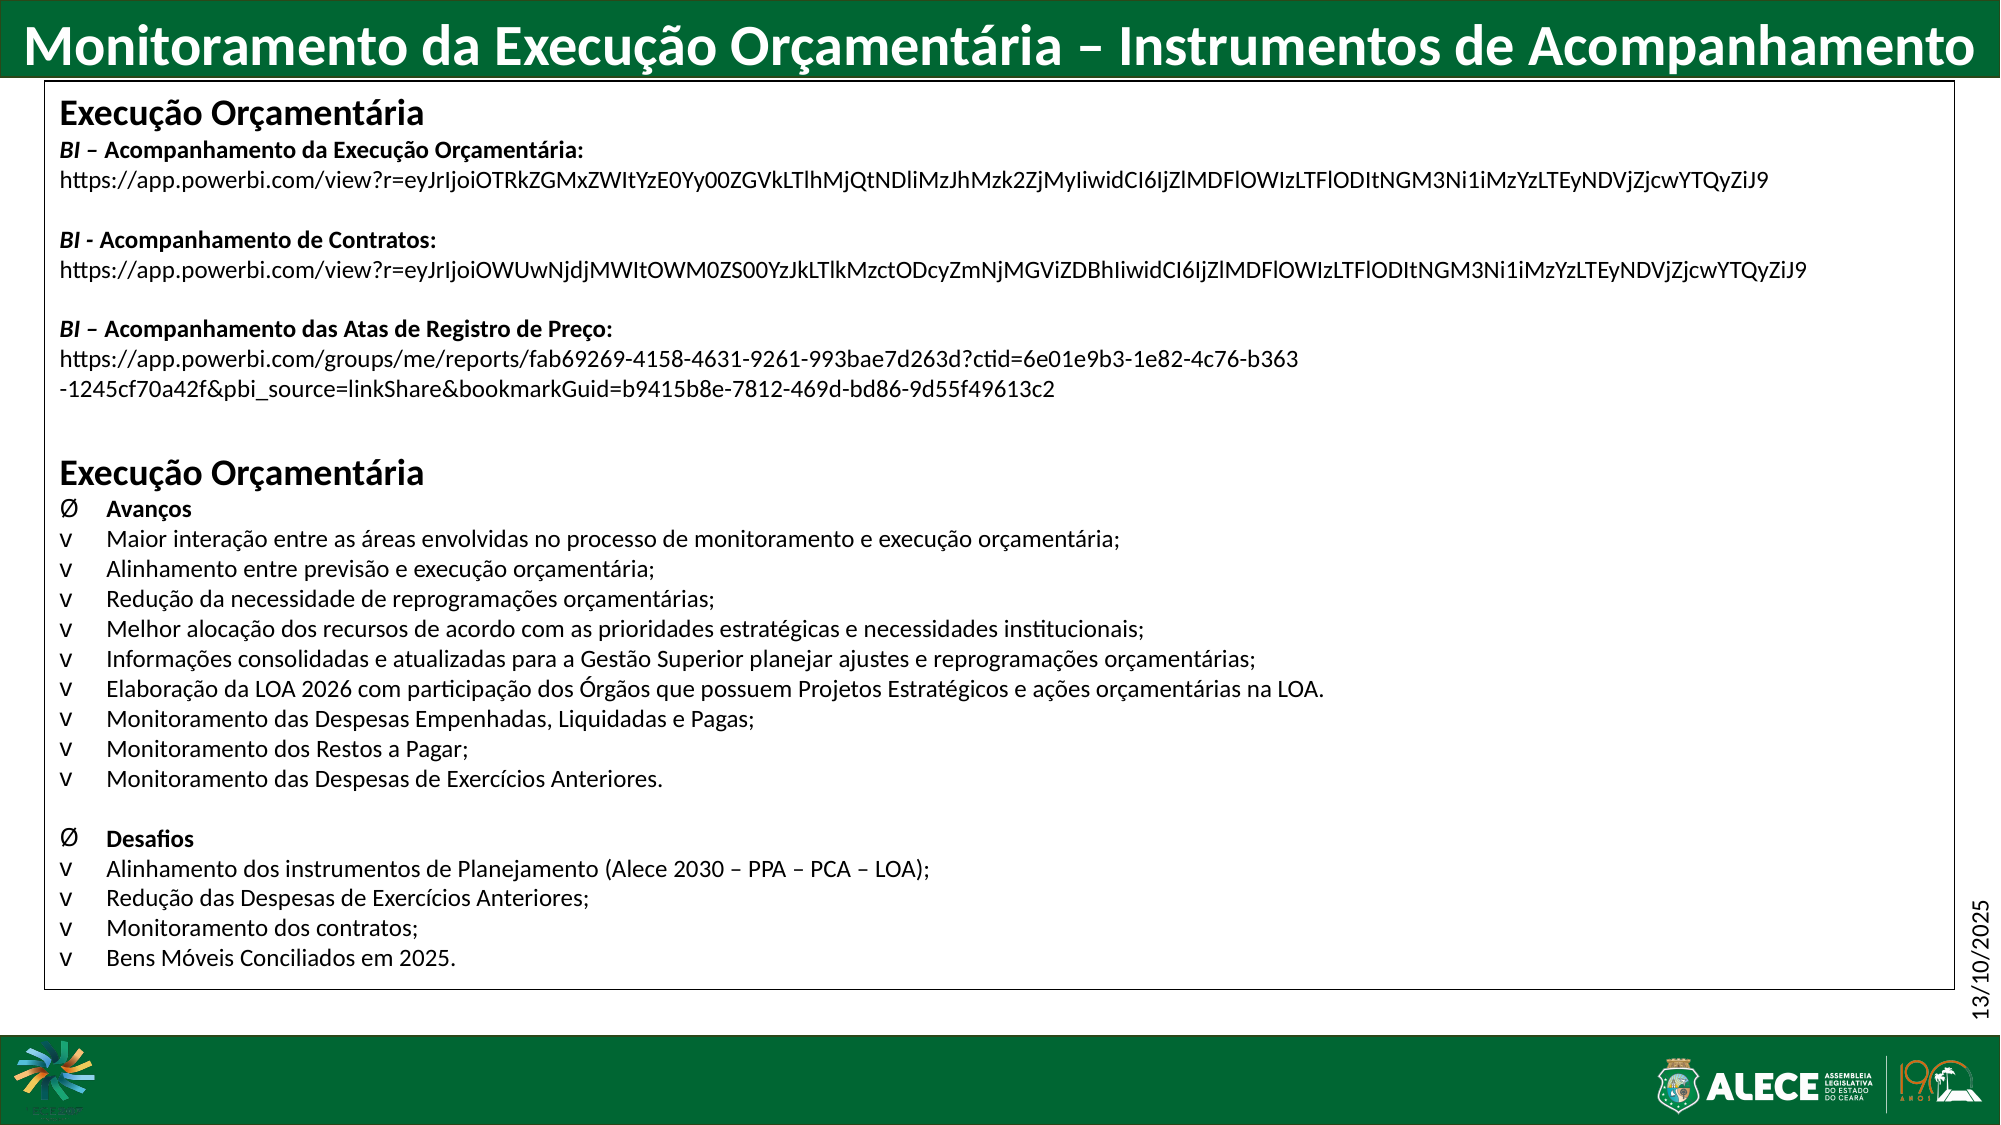

Monitoramento da Execução Orçamentária – Instrumentos de Acompanhamento
Execução Orçamentária
BI – Acompanhamento da Execução Orçamentária:
https://app.powerbi.com/view?r=eyJrIjoiOTRkZGMxZWItYzE0Yy00ZGVkLTlhMjQtNDliMzJhMzk2ZjMyIiwidCI6IjZlMDFlOWIzLTFlODItNGM3Ni1iMzYzLTEyNDVjZjcwYTQyZiJ9
BI - Acompanhamento de Contratos:
https://app.powerbi.com/view?r=eyJrIjoiOWUwNjdjMWItOWM0ZS00YzJkLTlkMzctODcyZmNjMGViZDBhIiwidCI6IjZlMDFlOWIzLTFlODItNGM3Ni1iMzYzLTEyNDVjZjcwYTQyZiJ9
BI – Acompanhamento das Atas de Registro de Preço:
https://app.powerbi.com/groups/me/reports/fab69269-4158-4631-9261-993bae7d263d?ctid=6e01e9b3-1e82-4c76-b363-1245cf70a42f&pbi_source=linkShare&bookmarkGuid=b9415b8e-7812-469d-bd86-9d55f49613c2
Execução Orçamentária
Avanços
Maior interação entre as áreas envolvidas no processo de monitoramento e execução orçamentária;
Alinhamento entre previsão e execução orçamentária;
Redução da necessidade de reprogramações orçamentárias;
Melhor alocação dos recursos de acordo com as prioridades estratégicas e necessidades institucionais;
Informações consolidadas e atualizadas para a Gestão Superior planejar ajustes e reprogramações orçamentárias;
Elaboração da LOA 2026 com participação dos Órgãos que possuem Projetos Estratégicos e ações orçamentárias na LOA.
Monitoramento das Despesas Empenhadas, Liquidadas e Pagas;
Monitoramento dos Restos a Pagar;
Monitoramento das Despesas de Exercícios Anteriores.
Desafios
Alinhamento dos instrumentos de Planejamento (Alece 2030 – PPA – PCA – LOA);
Redução das Despesas de Exercícios Anteriores;
Monitoramento dos contratos;
Bens Móveis Conciliados em 2025.
13/10/2025